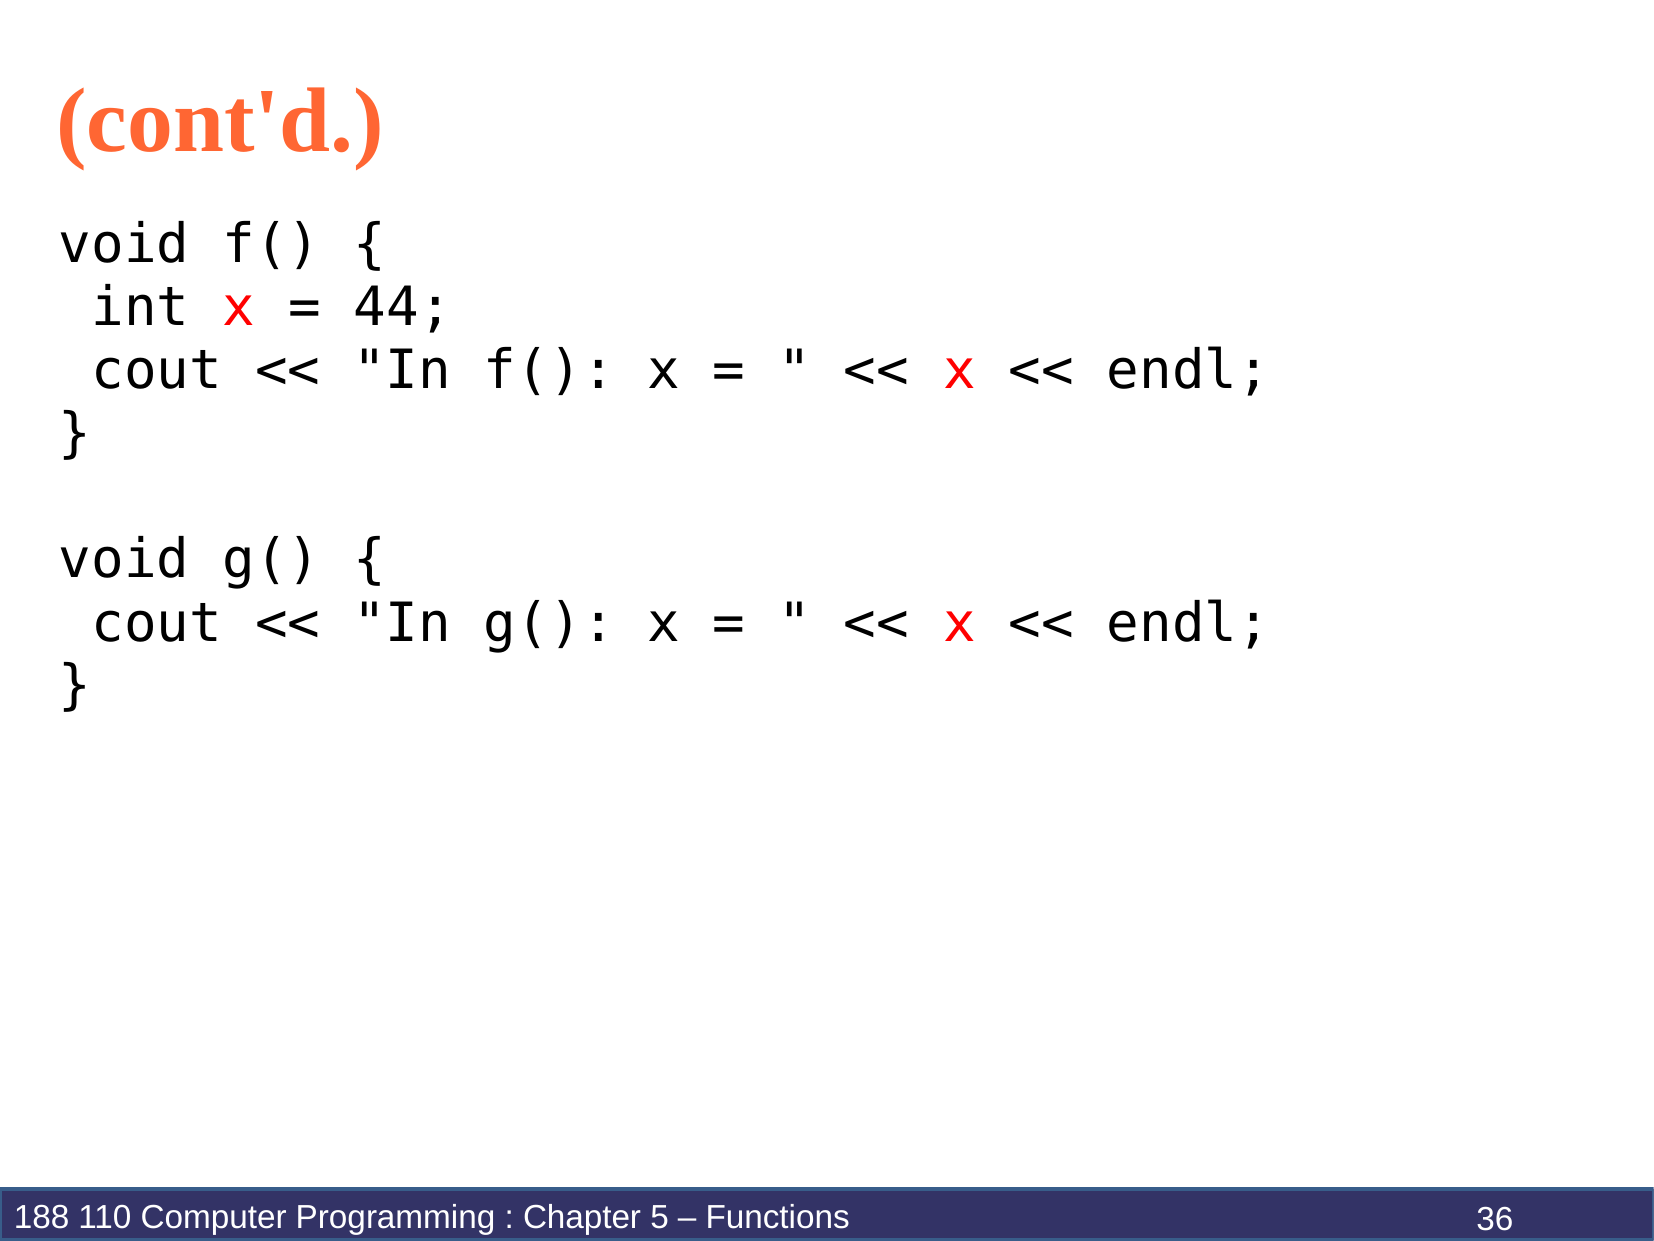

# (cont'd.)
void f() {
 int x = 44;
 cout << "In f(): x = " << x << endl;
}
void g() {
 cout << "In g(): x = " << x << endl;
}